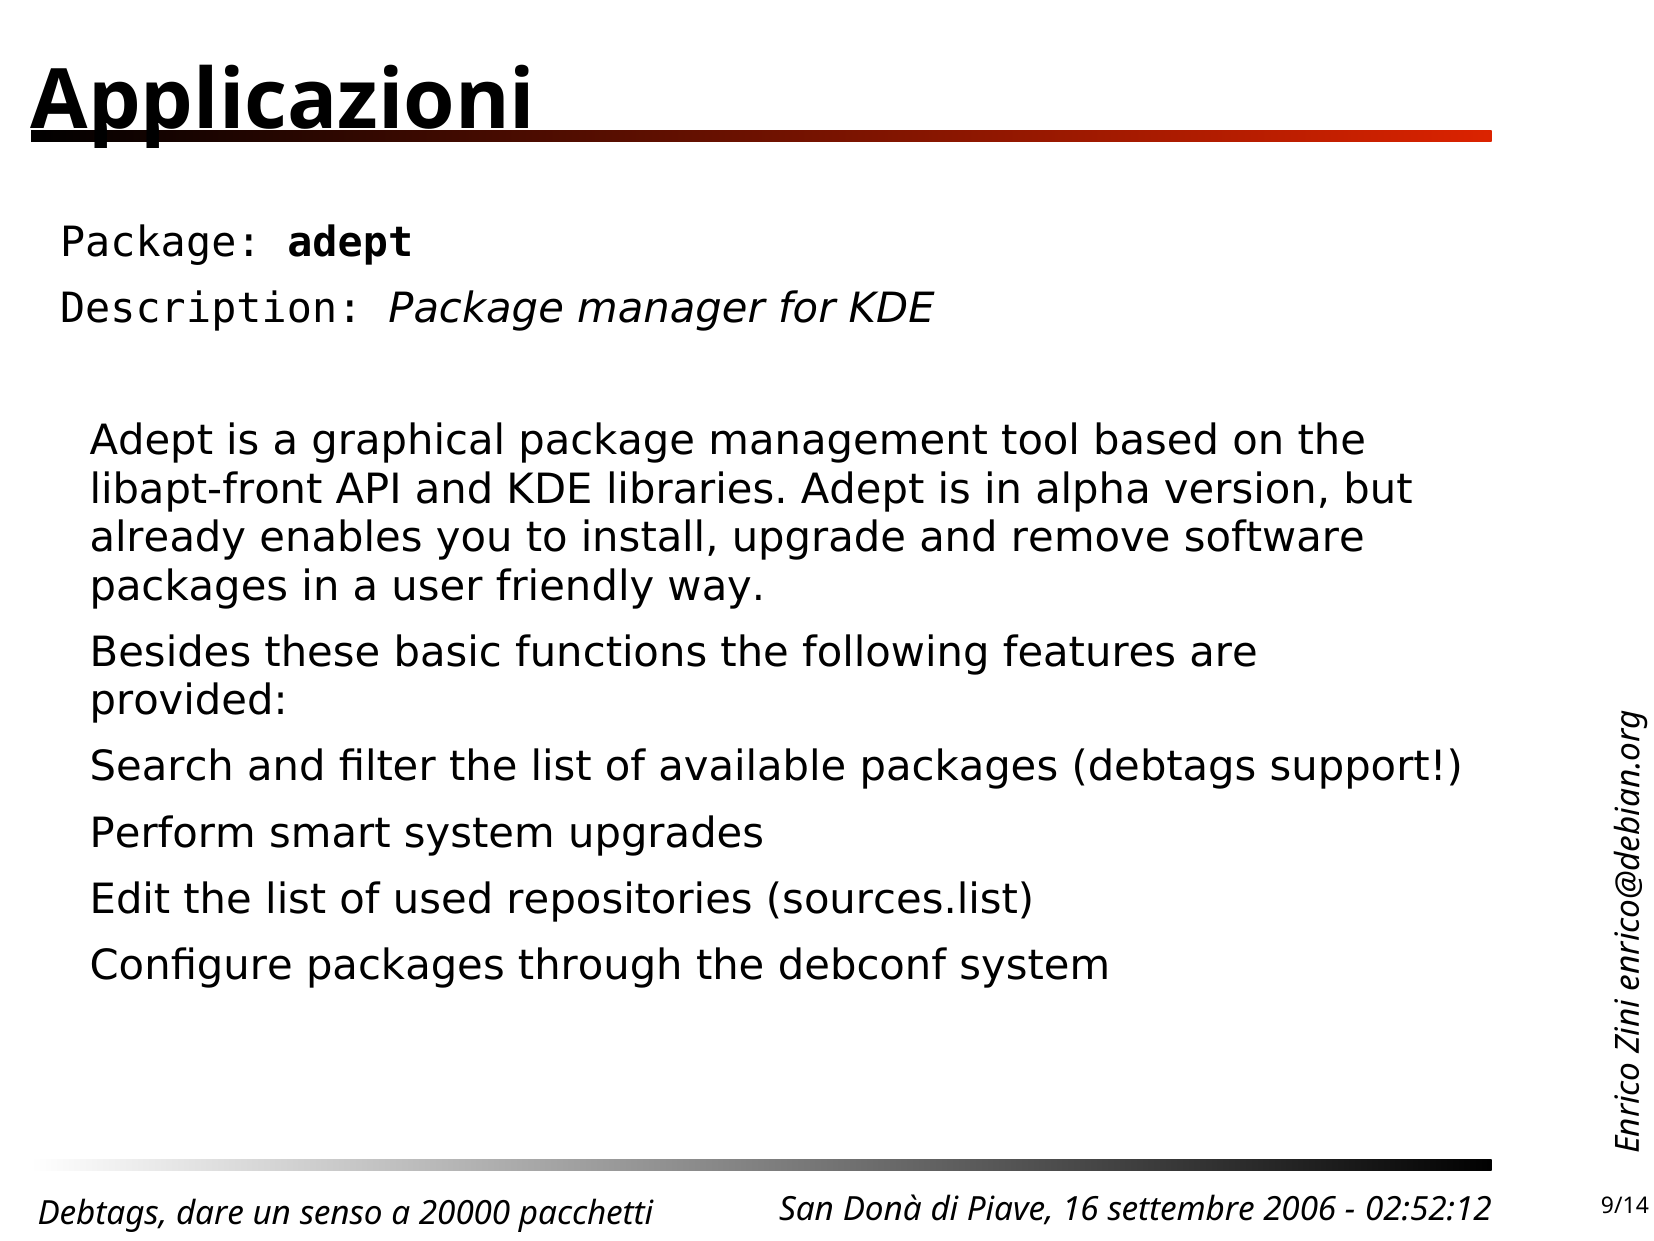

Applicazioni
Package: adept
Description: Package manager for KDE
Adept is a graphical package management tool based on the libapt-front API and KDE libraries. Adept is in alpha version, but already enables you to install, upgrade and remove software packages in a user friendly way.
Besides these basic functions the following features are provided:
Search and filter the list of available packages (debtags support!)
Perform smart system upgrades
Edit the list of used repositories (sources.list)
Configure packages through the debconf system